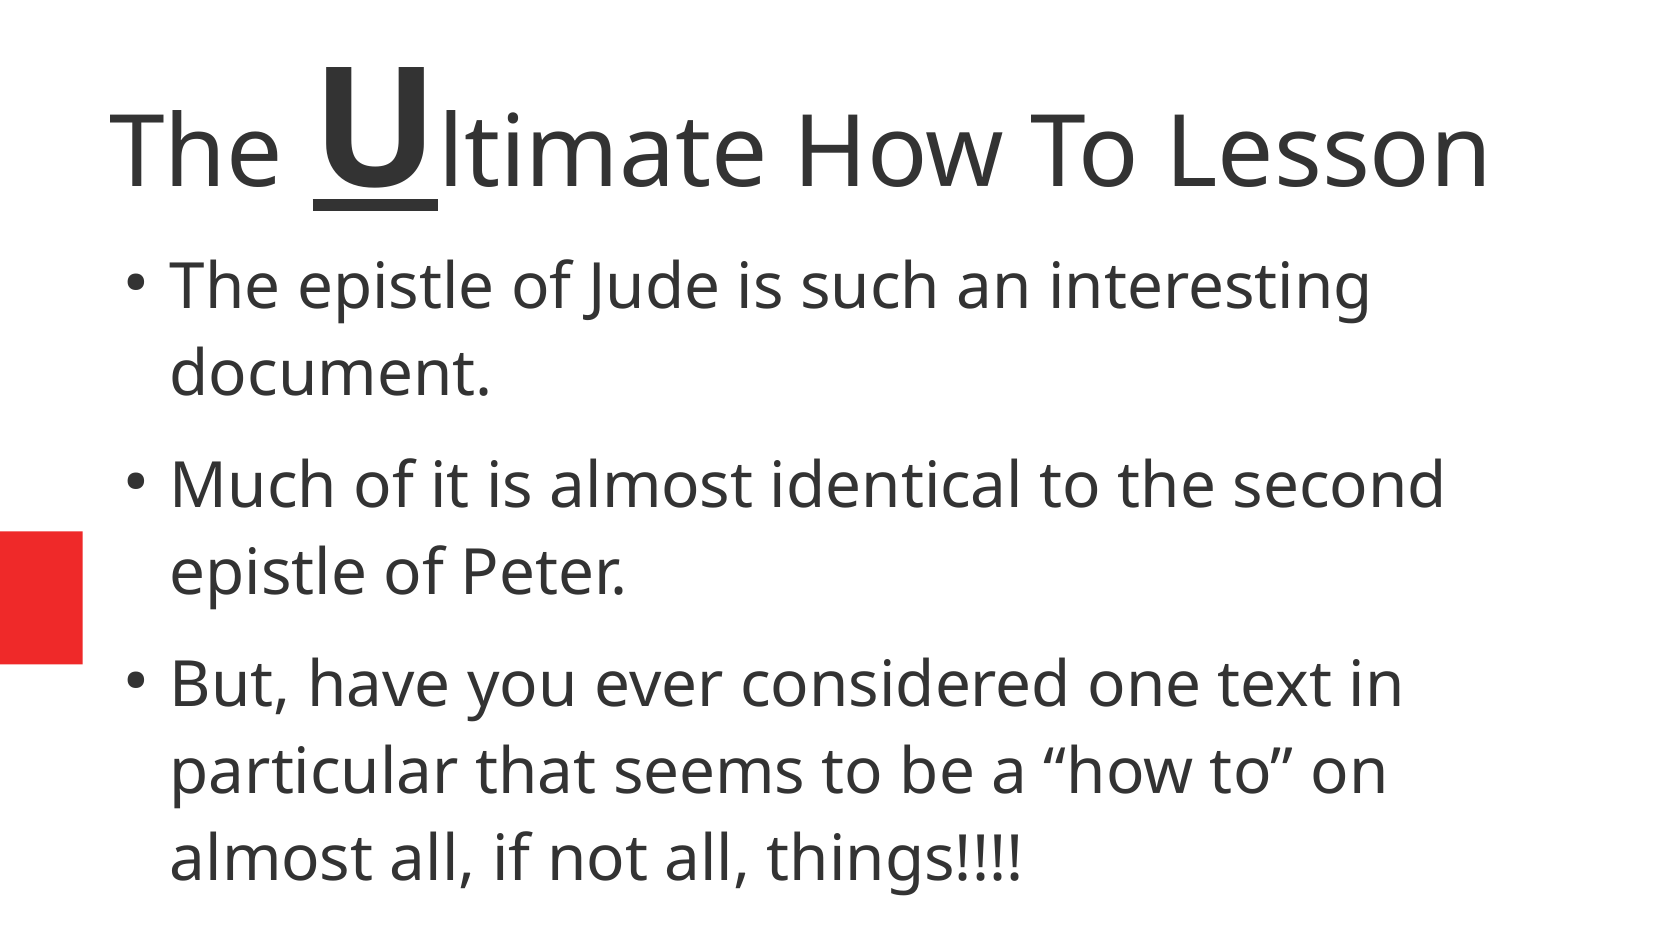

# The Ultimate How To Lesson
The epistle of Jude is such an interesting document.
Much of it is almost identical to the second epistle of Peter.
But, have you ever considered one text in particular that seems to be a “how to” on almost all, if not all, things!!!!